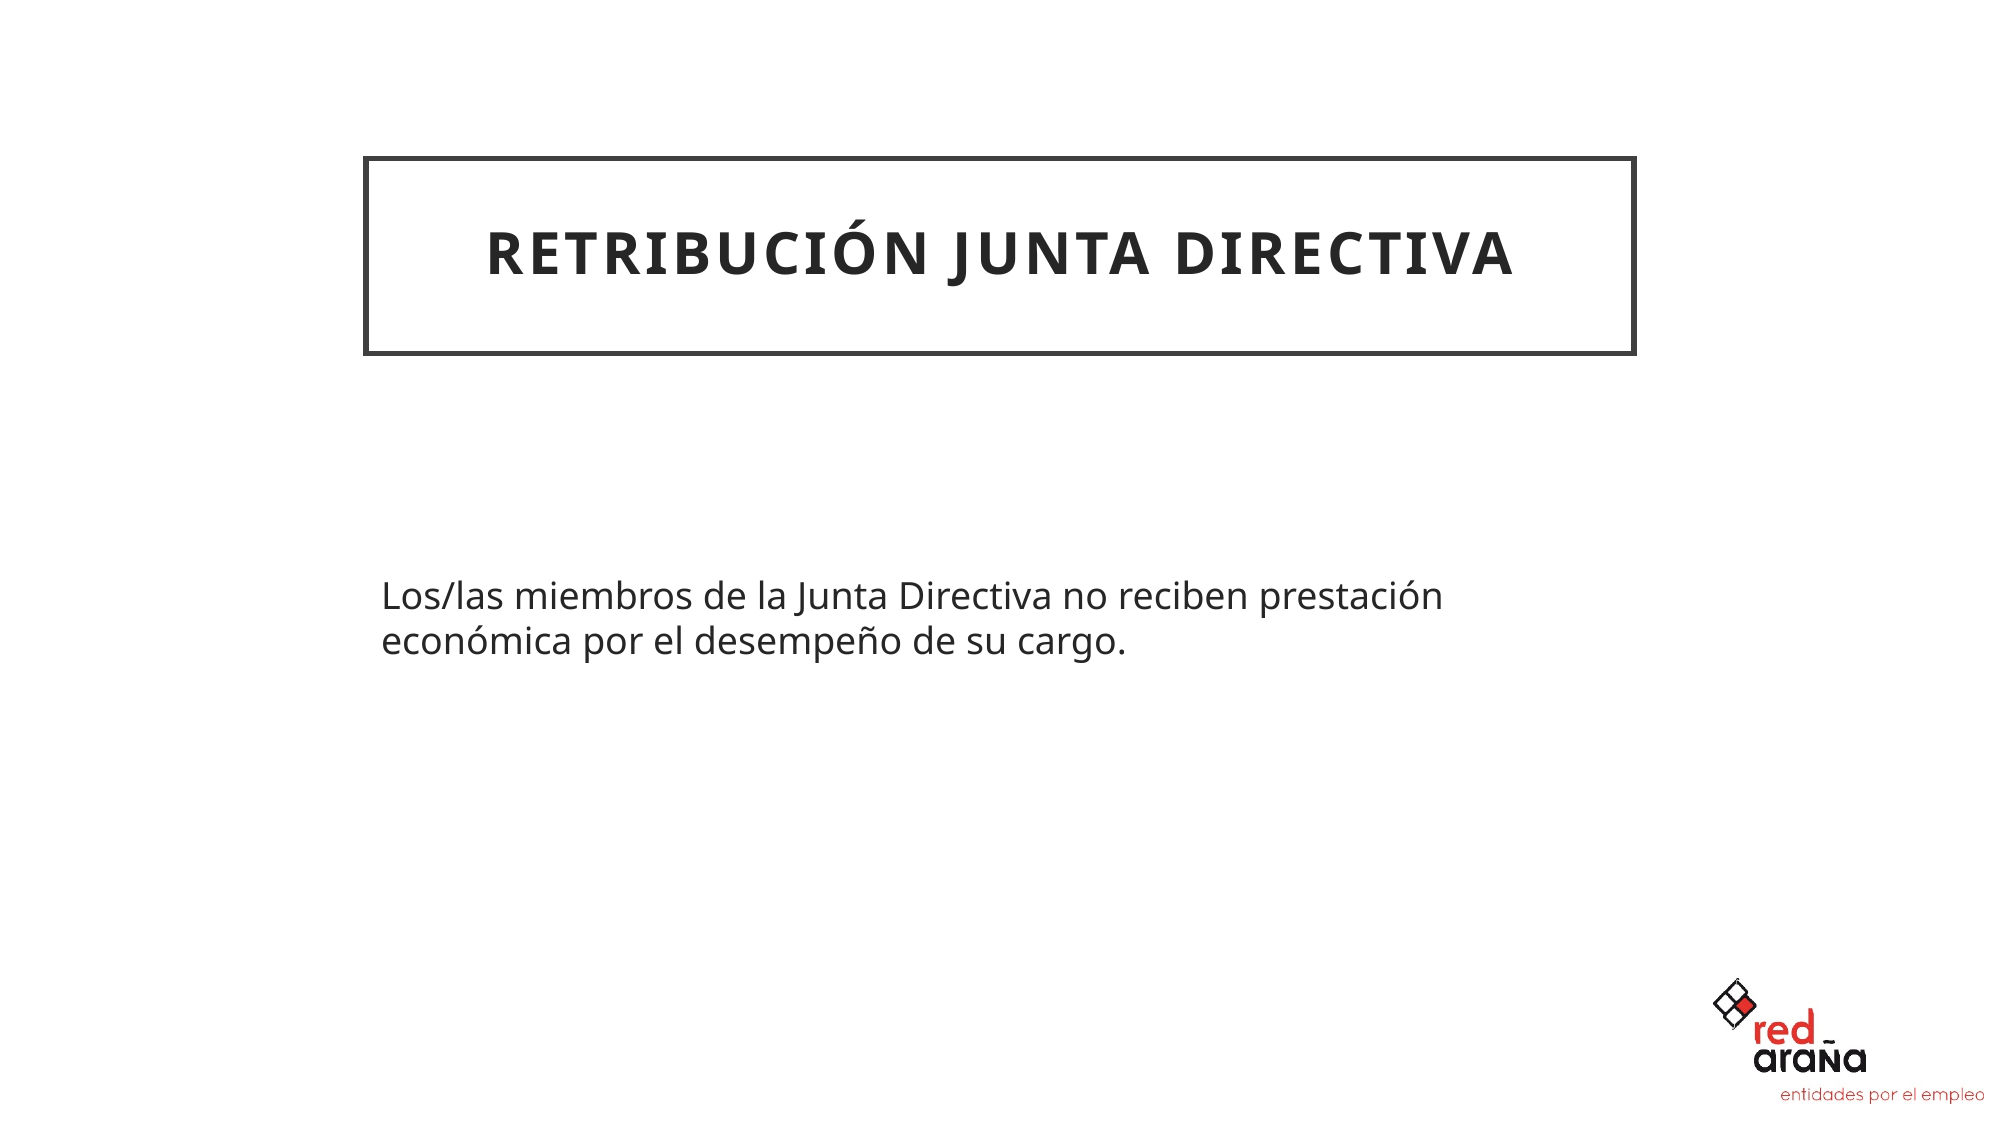

# RETRIBUCIÓN JUNTA DIRECTIVA
Los/las miembros de la Junta Directiva no reciben prestación económica por el desempeño de su cargo.